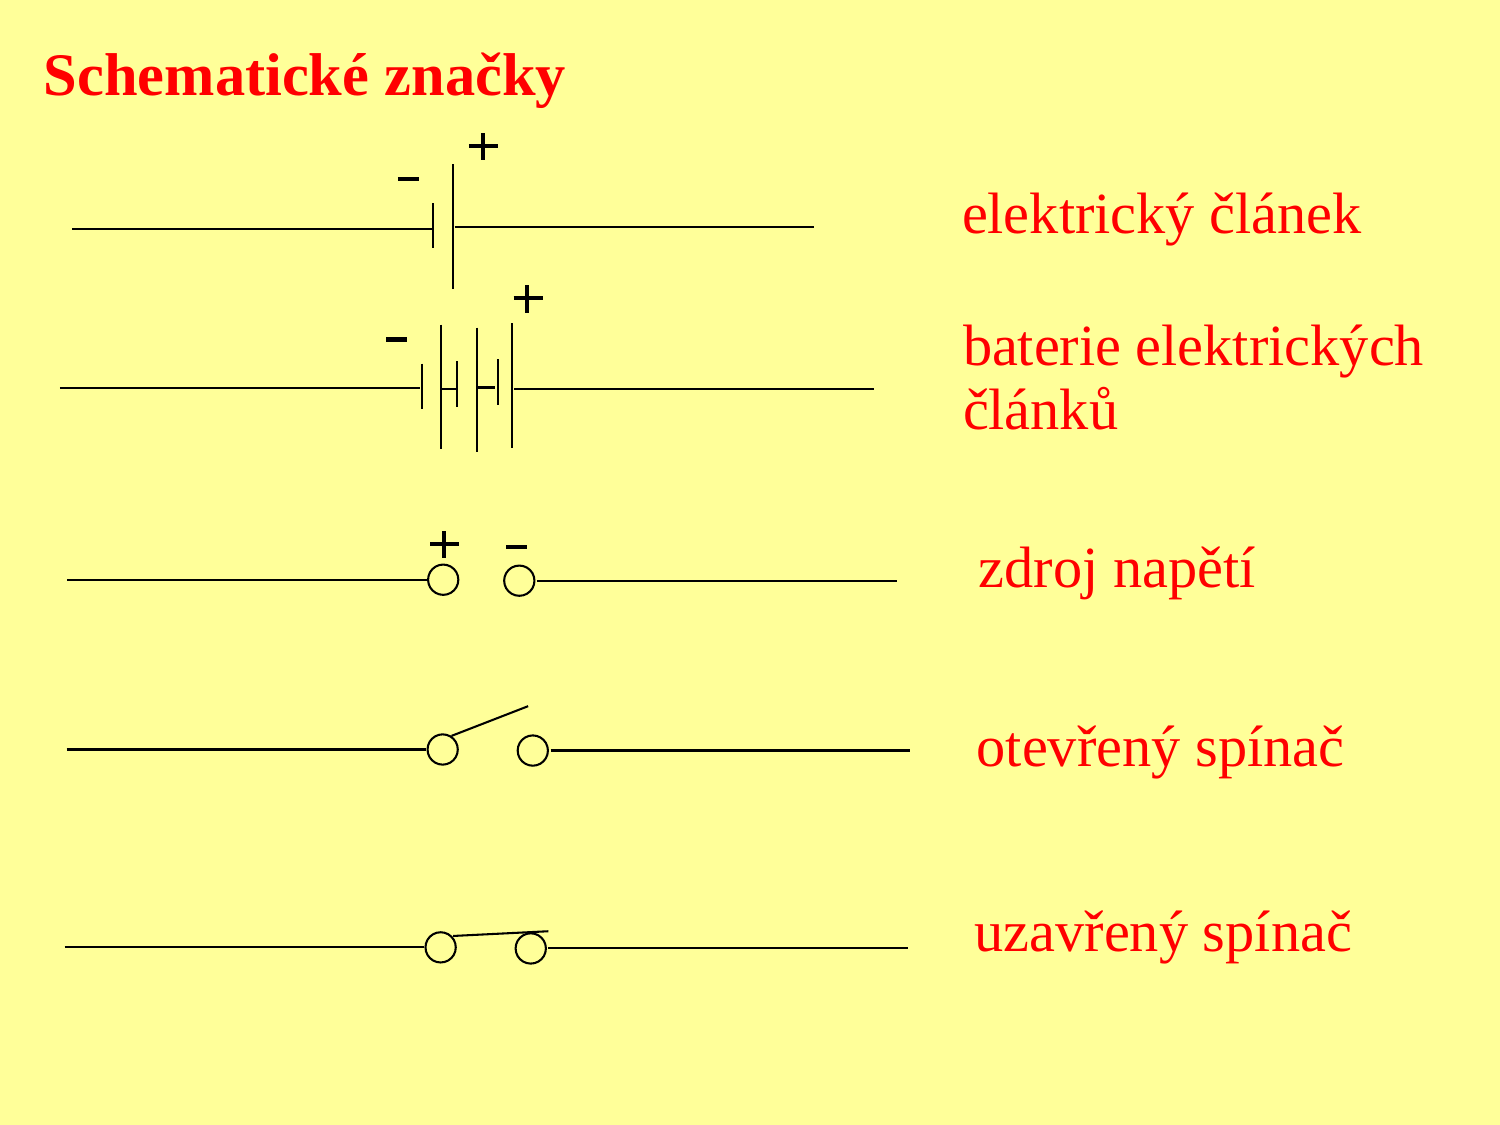

Schematické značky
elektrický článek
baterie elektrických
článků
zdroj napětí
otevřený spínač
uzavřený spínač